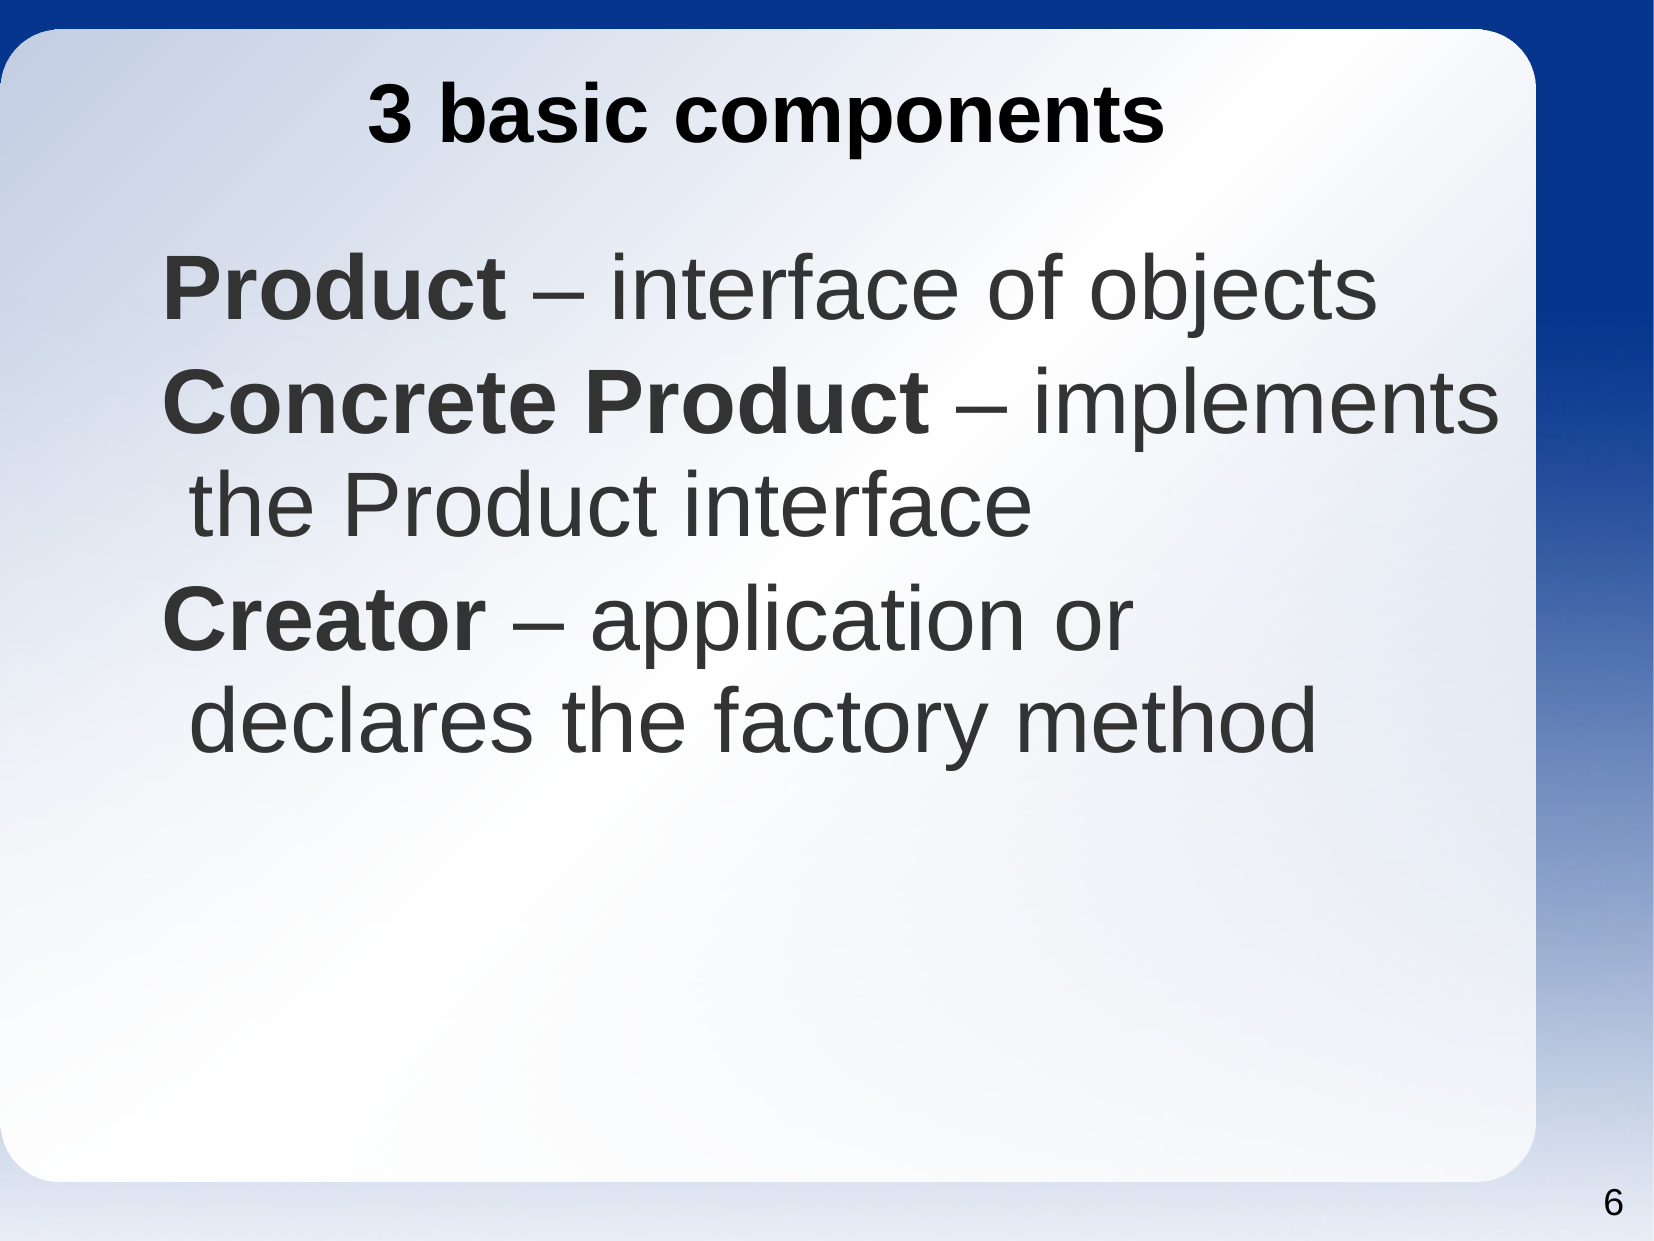

# 3 basic components
 Product – interface of objects
 Concrete Product – implements the Product interface
 Creator – application or declares the factory method
6